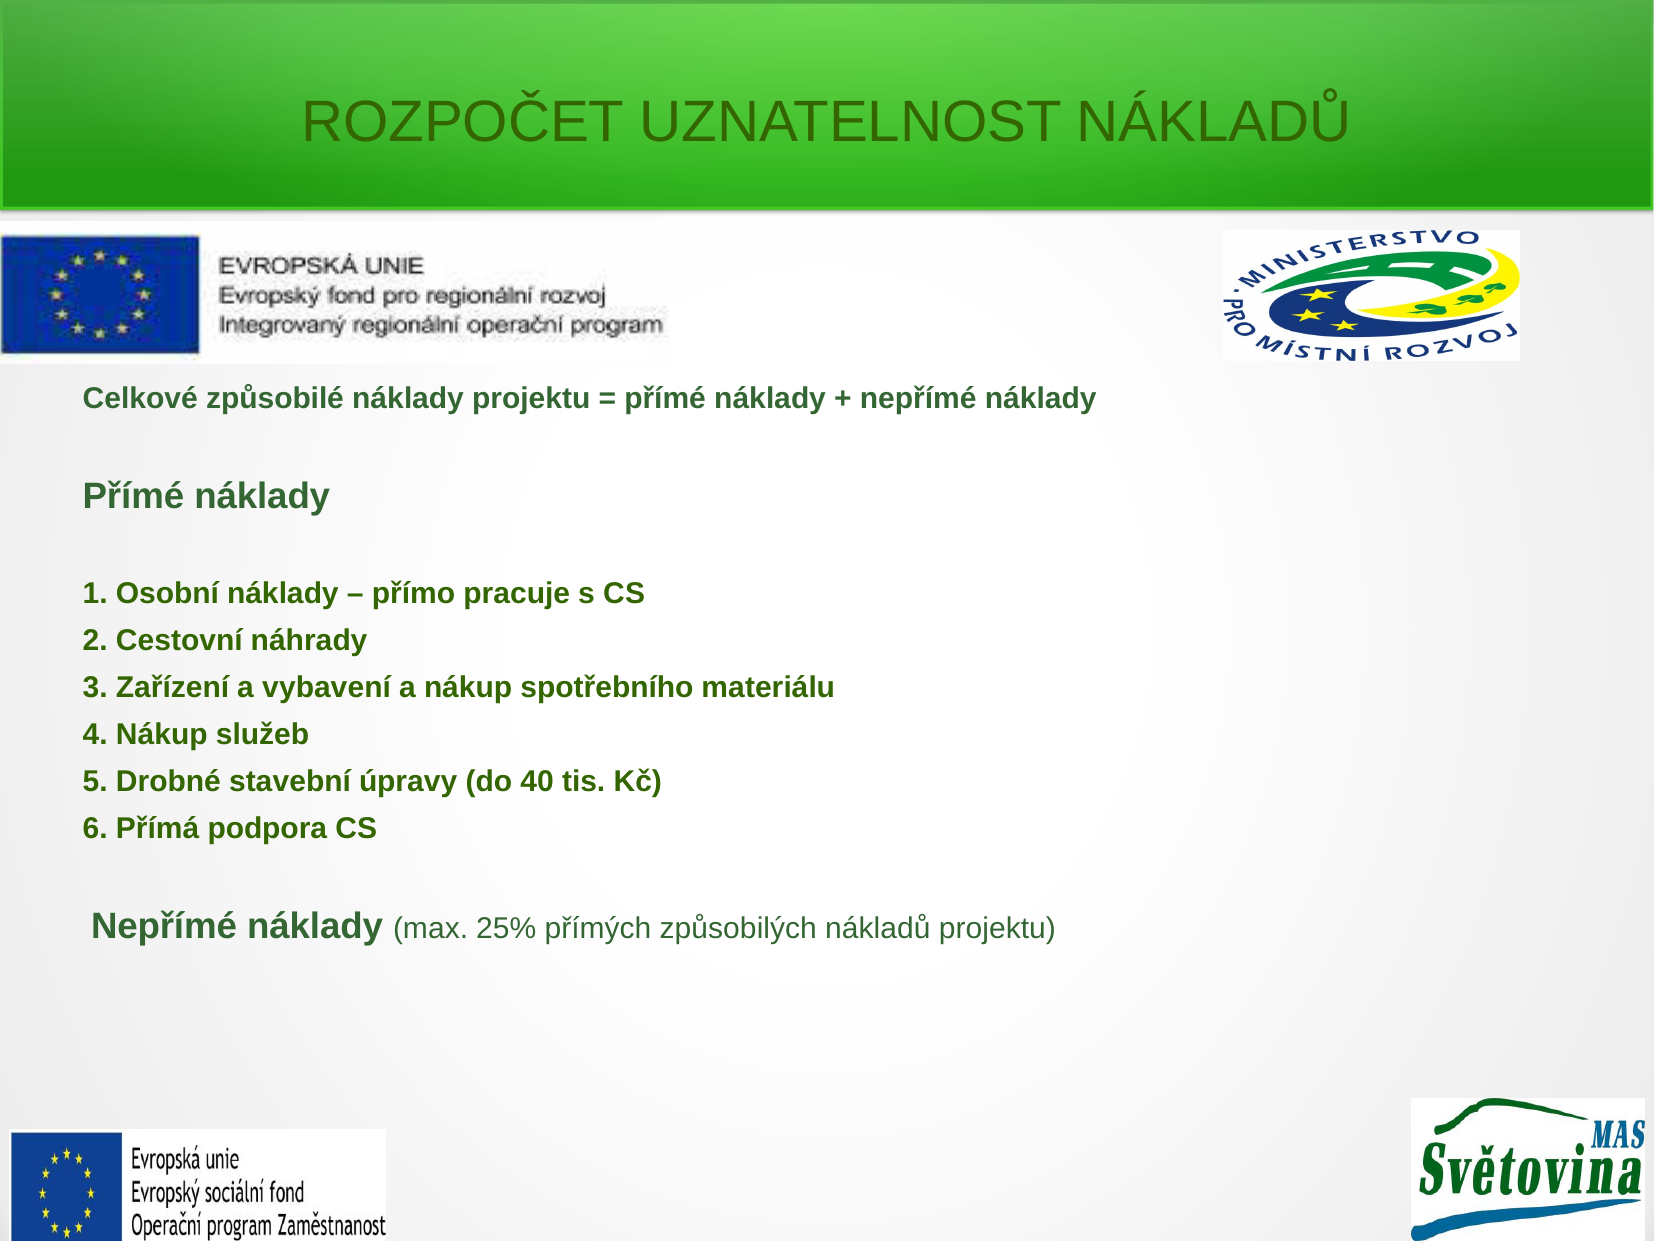

# ROZPOČET UZNATELNOST NÁKLADŮ
Celkové způsobilé náklady projektu = přímé náklady + nepřímé náklady
Přímé náklady
1. Osobní náklady – přímo pracuje s CS
2. Cestovní náhrady
3. Zařízení a vybavení a nákup spotřebního materiálu
4. Nákup služeb
5. Drobné stavební úpravy (do 40 tis. Kč)
6. Přímá podpora CS
 Nepřímé náklady (max. 25% přímých způsobilých nákladů projektu)